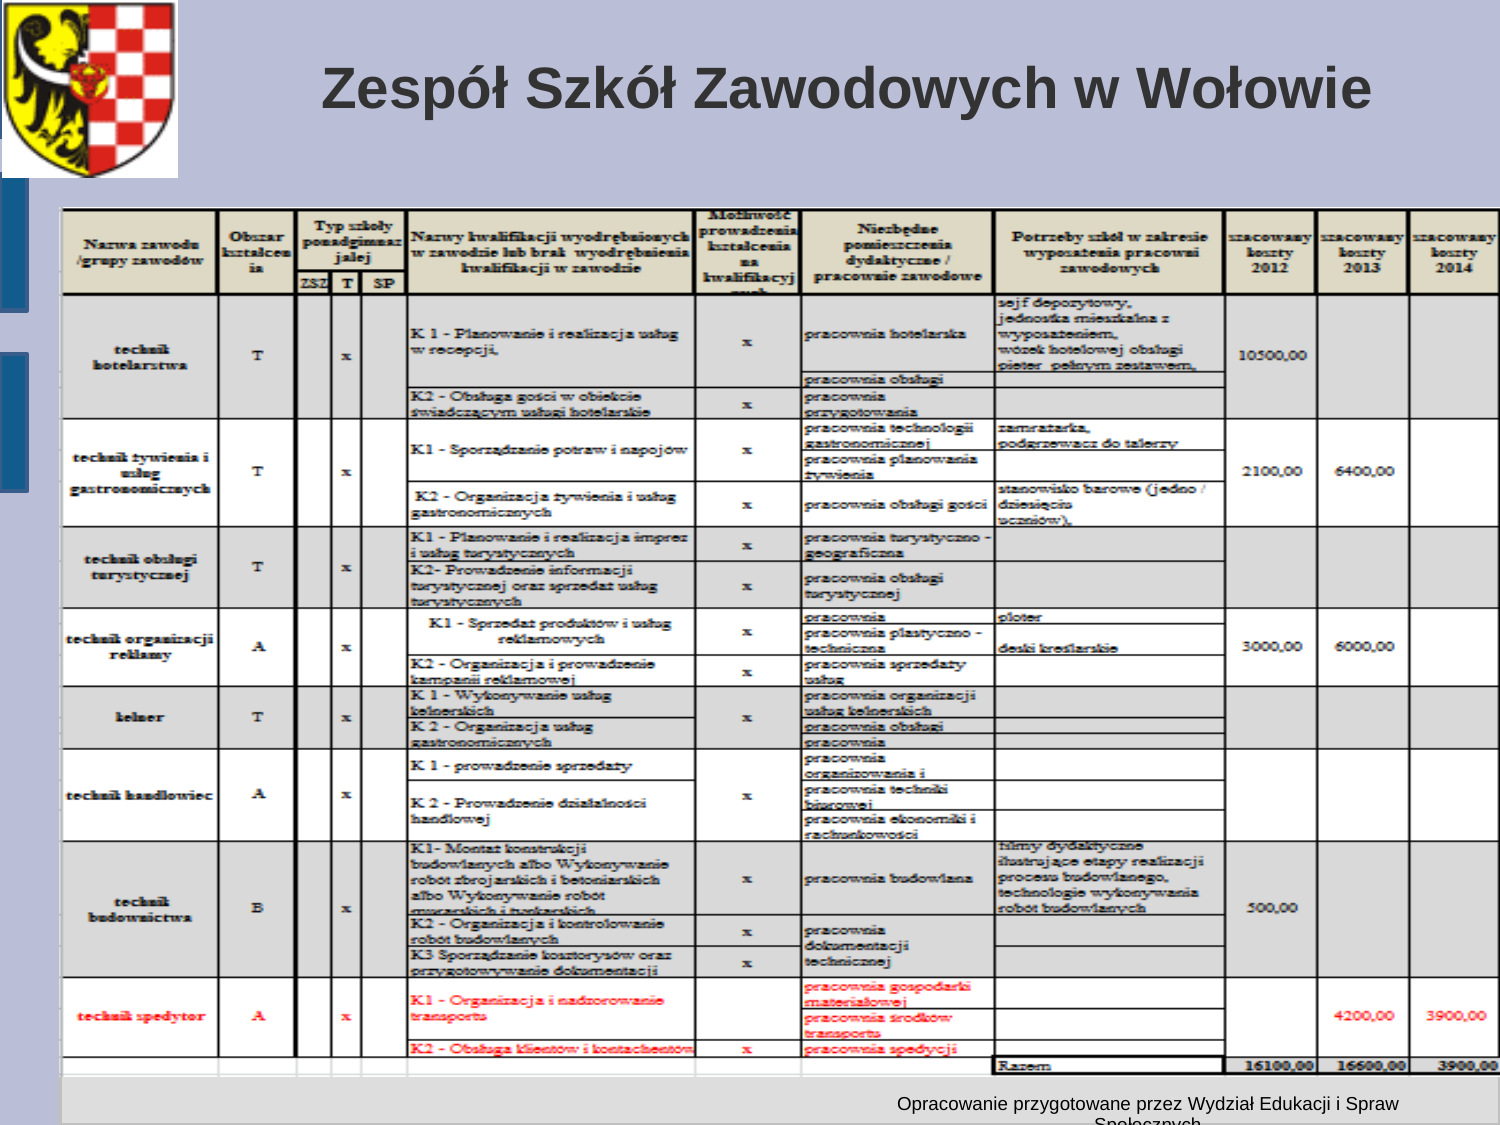

# Zespół Szkół Zawodowych w Wołowie
Opracowanie przygotowane przez Wydział Edukacji i Spraw Społecznych